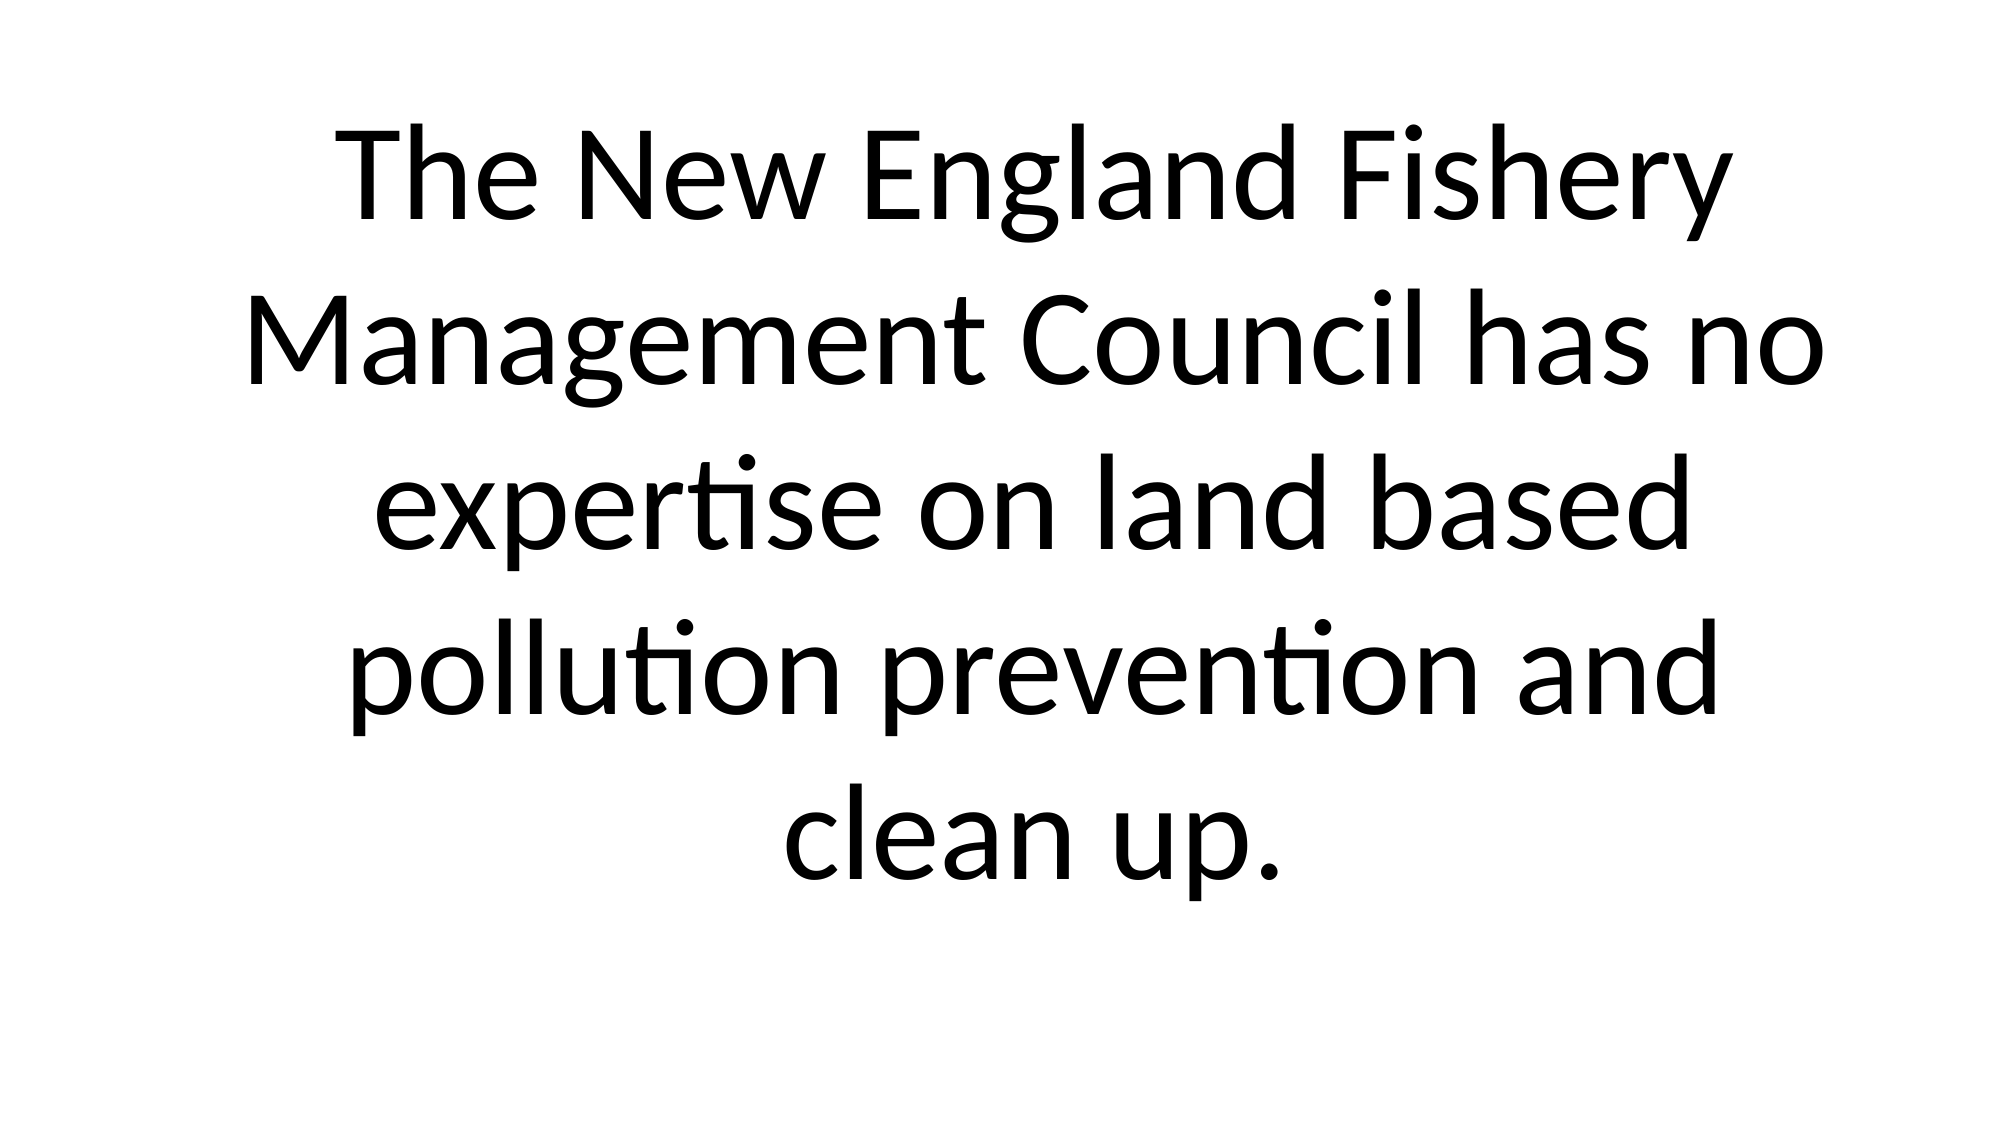

The New England Fishery Management Council has no expertise on land based pollution prevention and clean up.